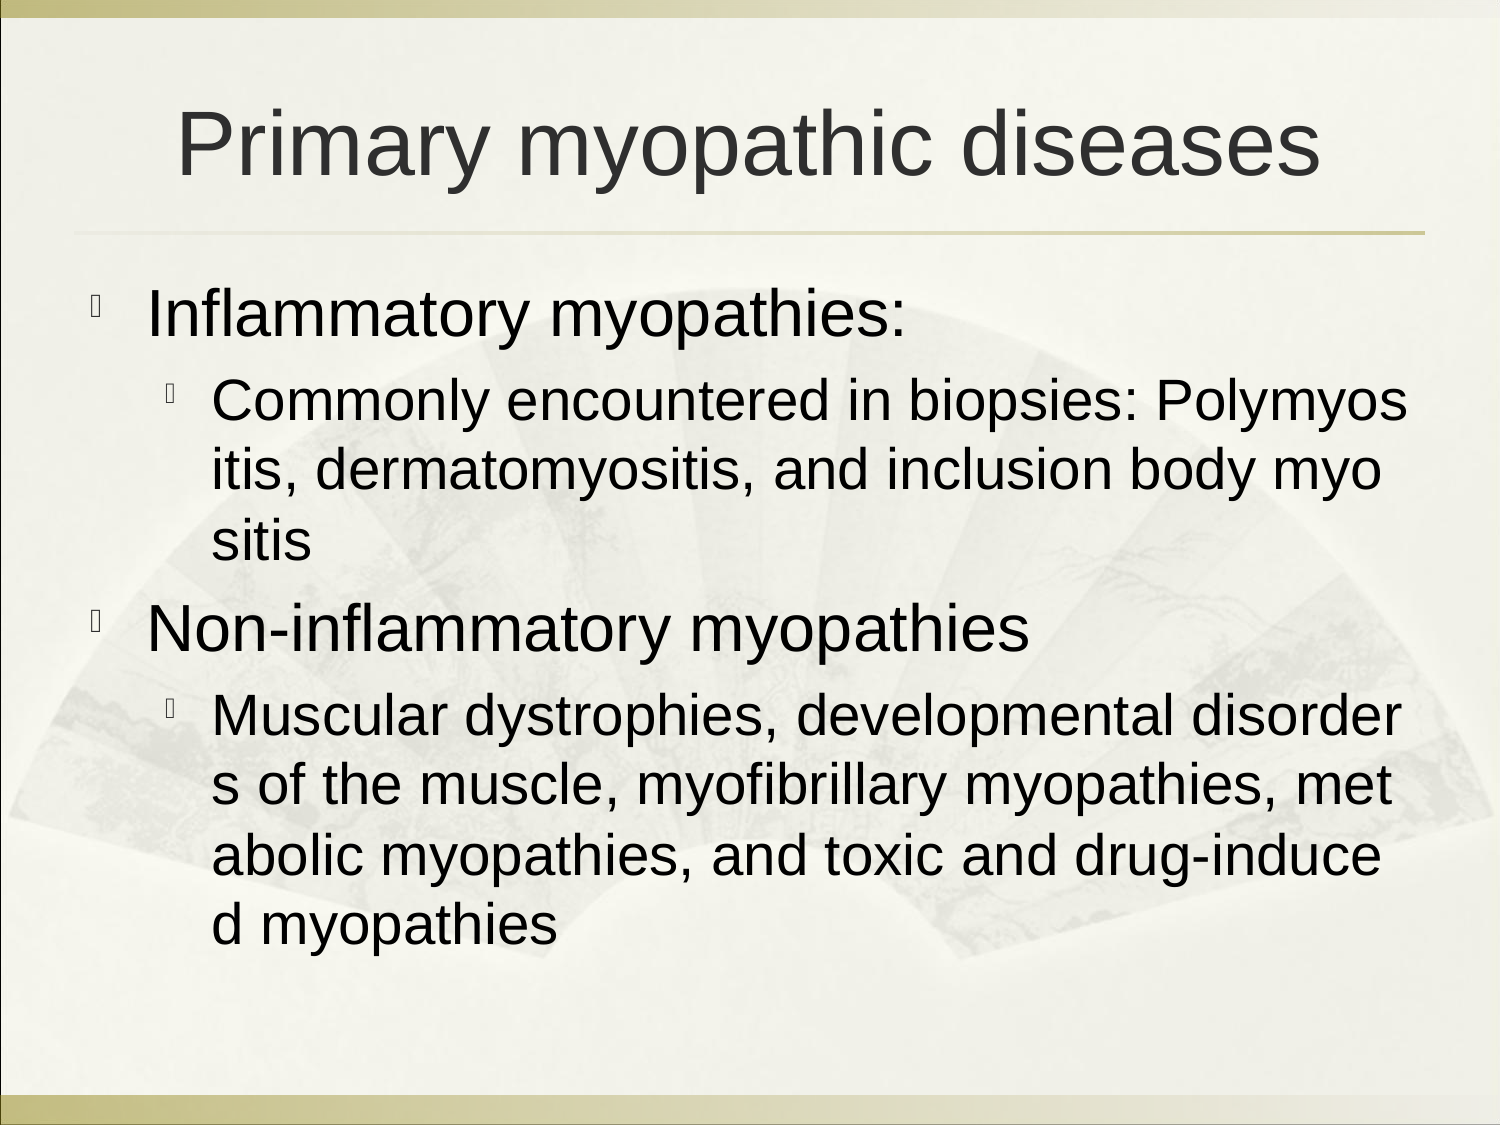

# Primary myopathic diseases
Inflammatory myopathies:
Commonly encountered in biopsies: Polymyositis, dermatomyositis, and inclusion body myositis
Non-inflammatory myopathies
Muscular dystrophies, developmental disorders of the muscle, myofibrillary myopathies, metabolic myopathies, and toxic and drug-induced myopathies